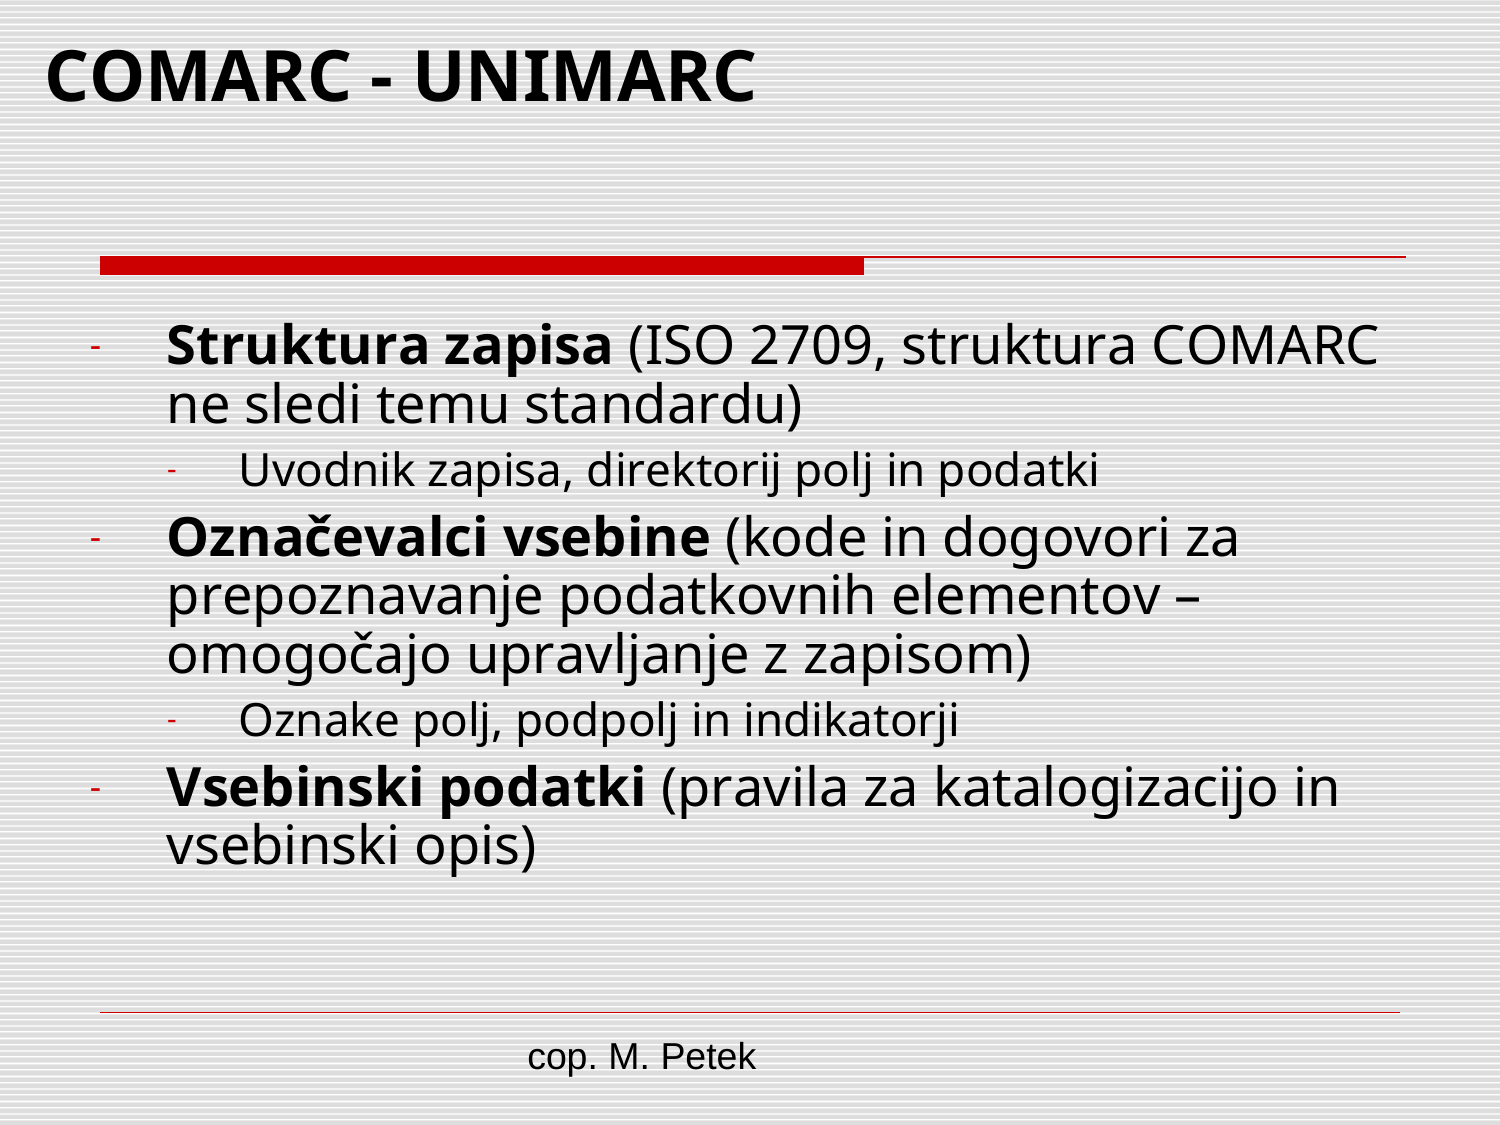

# COMARC - UNIMARC
Struktura zapisa (ISO 2709, struktura COMARC ne sledi temu standardu)
Uvodnik zapisa, direktorij polj in podatki
Označevalci vsebine (kode in dogovori za prepoznavanje podatkovnih elementov – omogočajo upravljanje z zapisom)
Oznake polj, podpolj in indikatorji
Vsebinski podatki (pravila za katalogizacijo in vsebinski opis)
cop. M. Petek